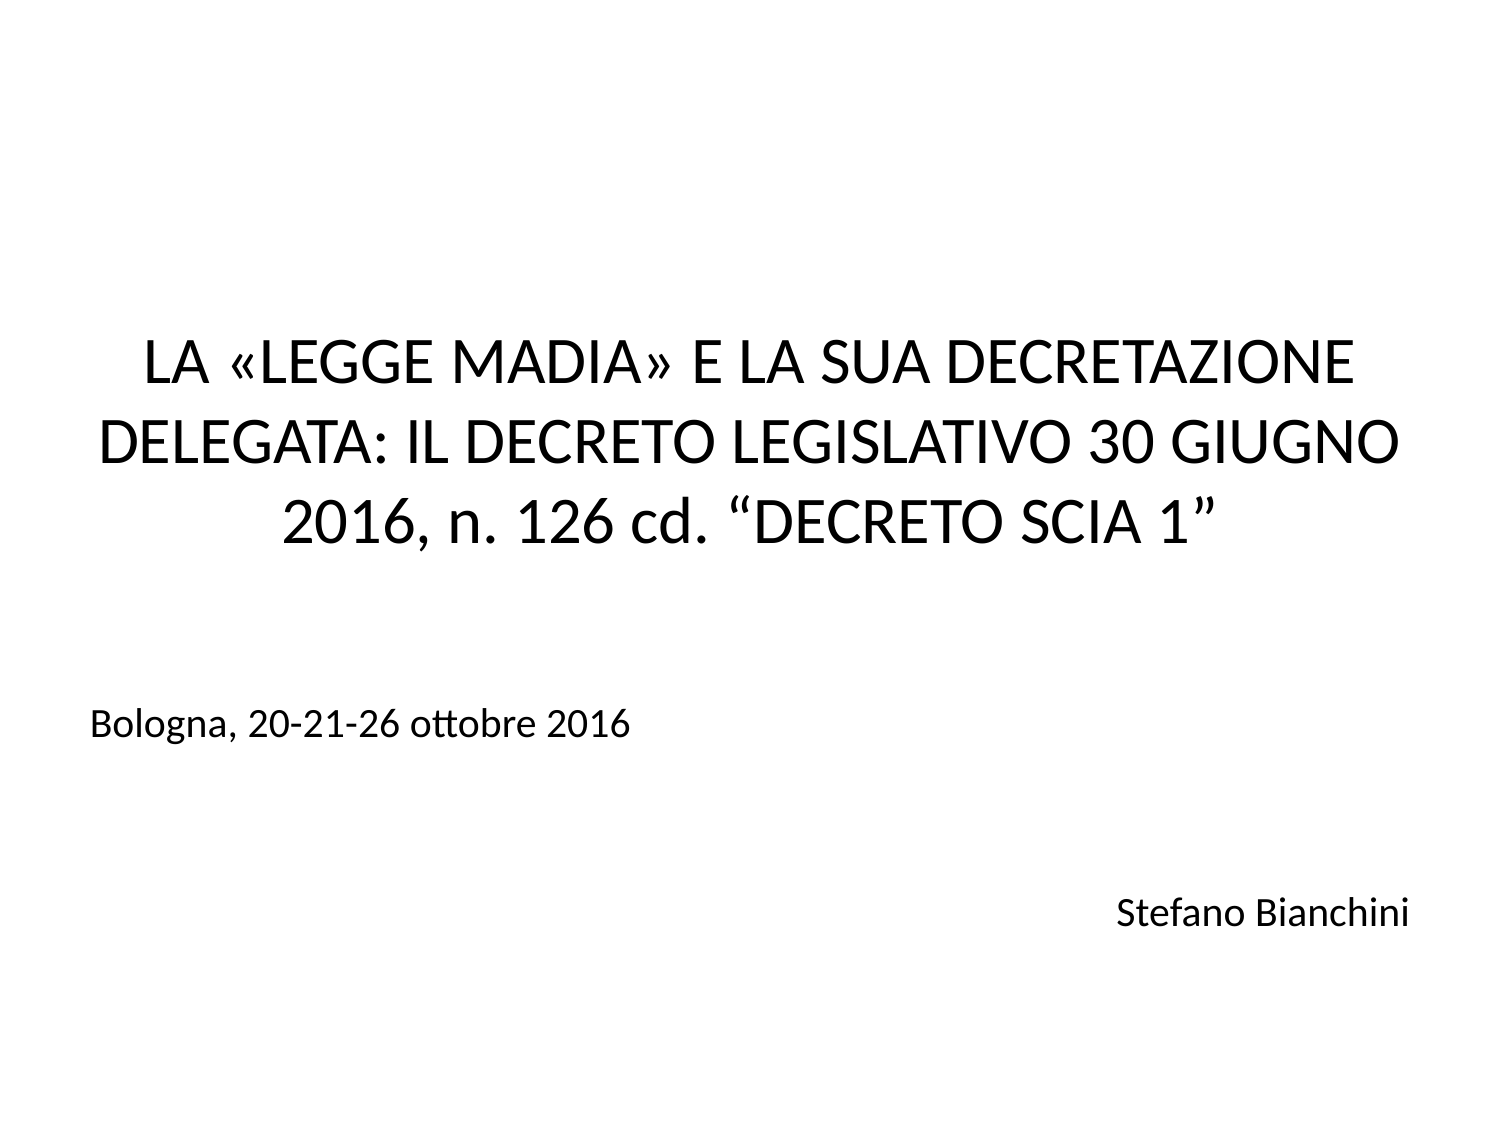

# LA «LEGGE MADIA» E LA SUA DECRETAZIONE DELEGATA: IL DECRETO LEGISLATIVO 30 GIUGNO 2016, n. 126 cd. “DECRETO SCIA 1”
Bologna, 20-21-26 ottobre 2016
Stefano Bianchini